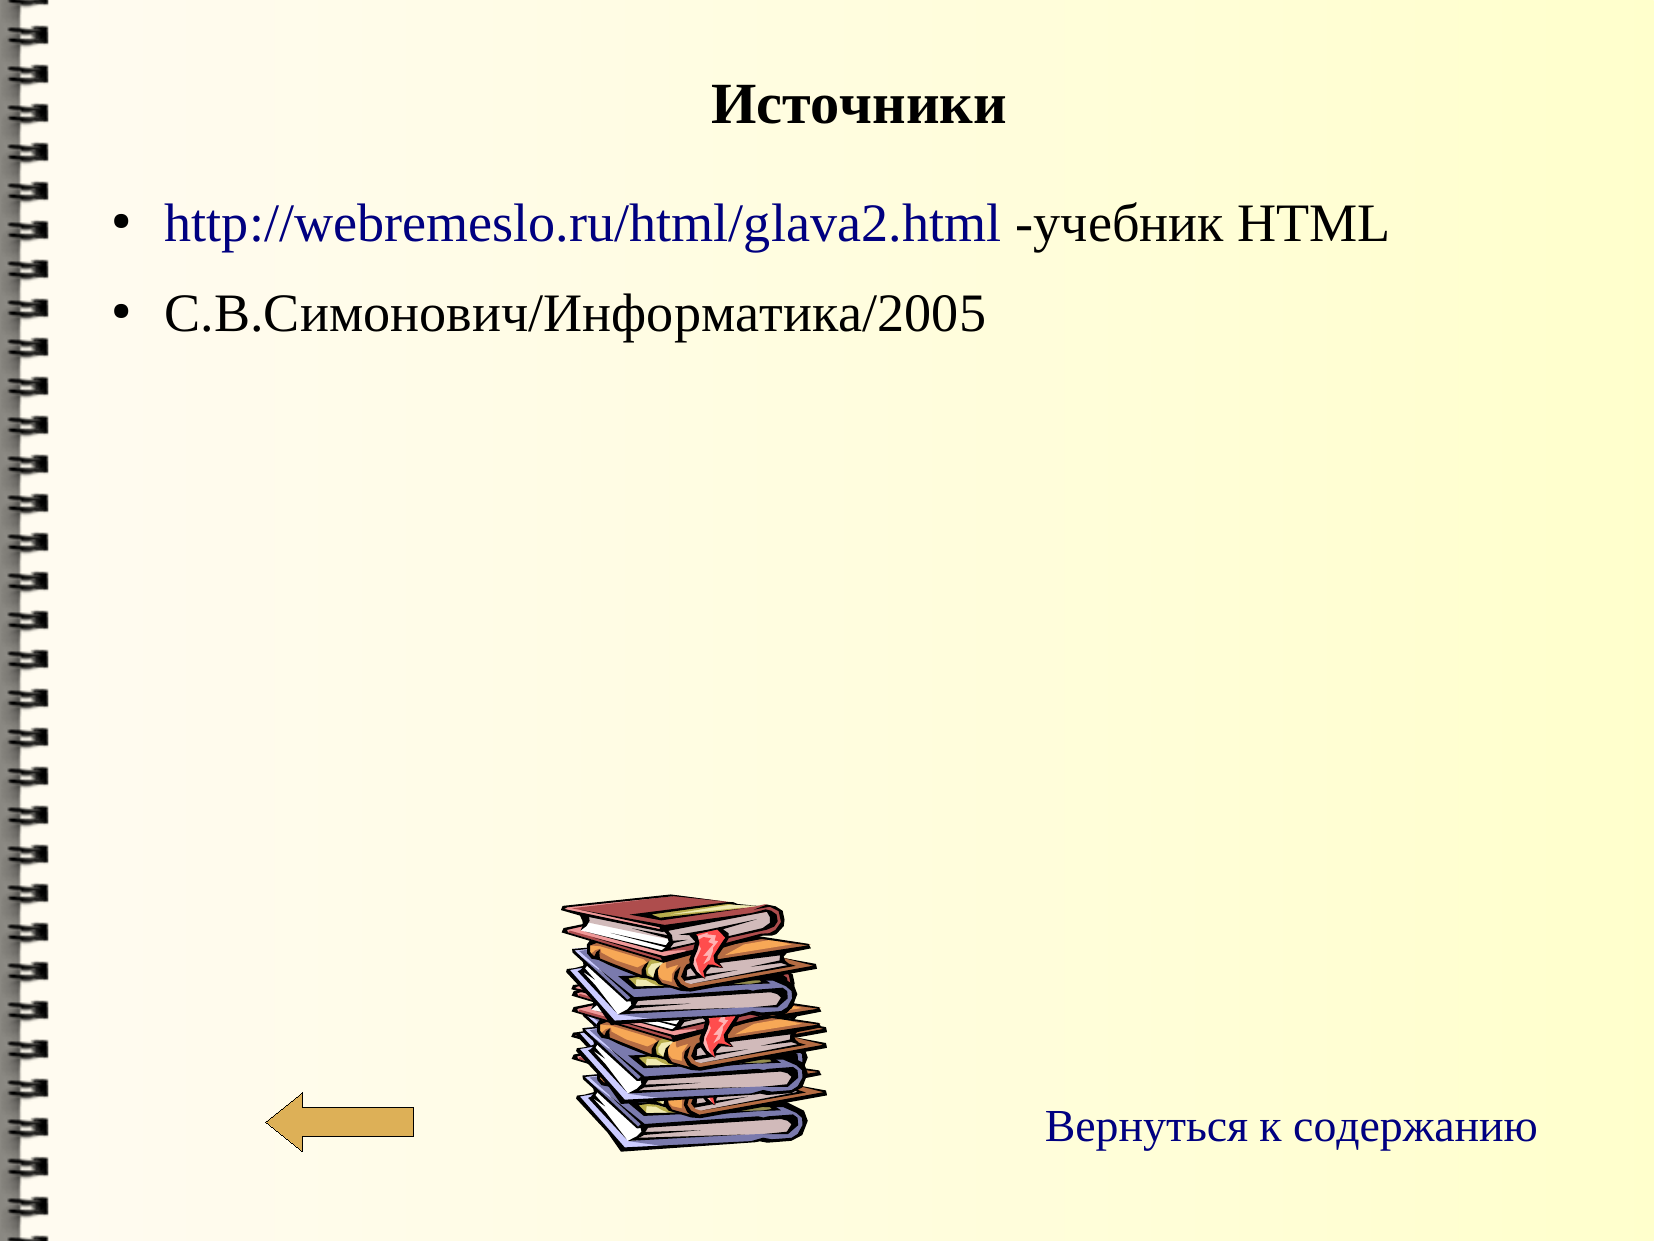

# Источники
http://webremeslo.ru/html/glava2.html -учебник HTML
С.В.Симонович/Информатика/2005
 Вернуться к содержанию